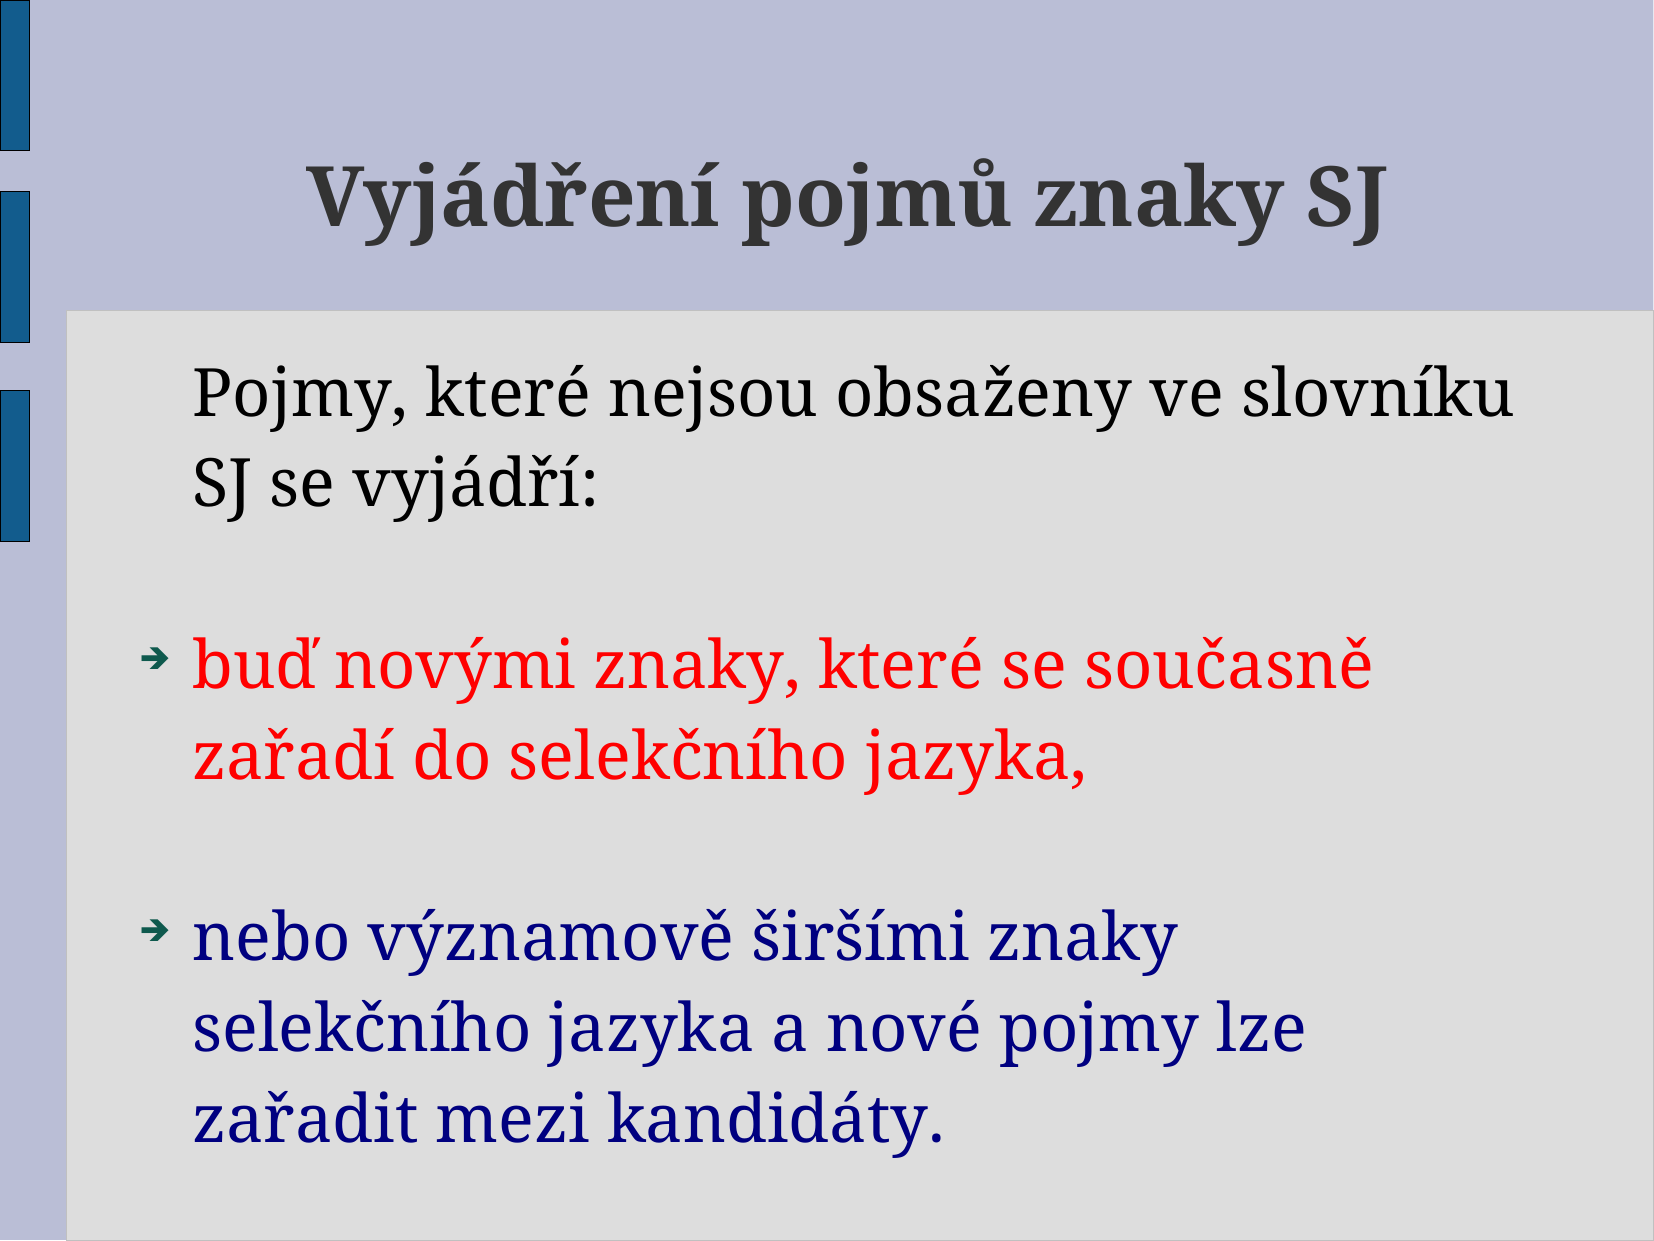

# Vyjádření pojmů znaky SJ
Pojmy, které nejsou obsaženy ve slovníku SJ se vyjádří:
buď novými znaky, které se současně zařadí do selekčního jazyka,
nebo významově širšími znaky selekčního jazyka a nové pojmy lze zařadit mezi kandidáty.